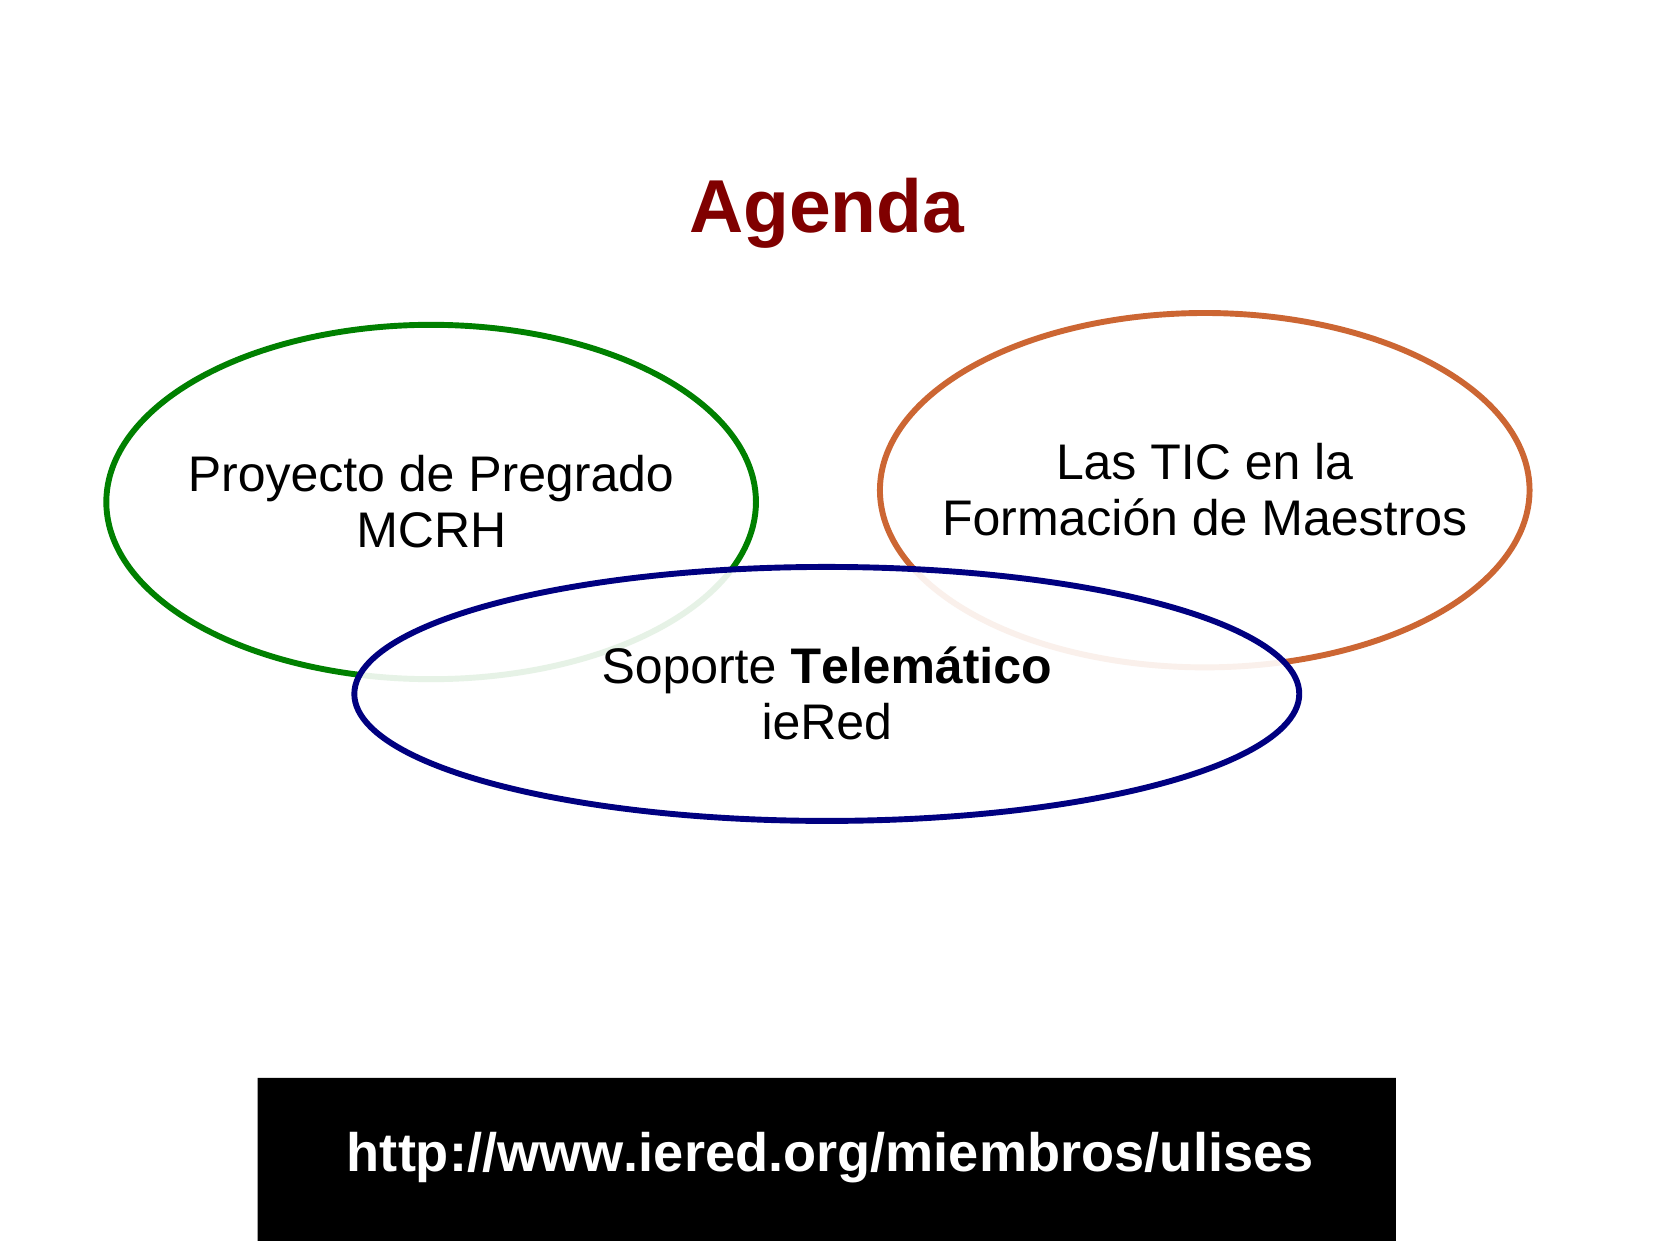

# Agenda
Las TIC en la
Formación de Maestros
Proyecto de Pregrado
MCRH
Soporte Telemático
ieRed
 http://www.iered.org/miembros/ulises